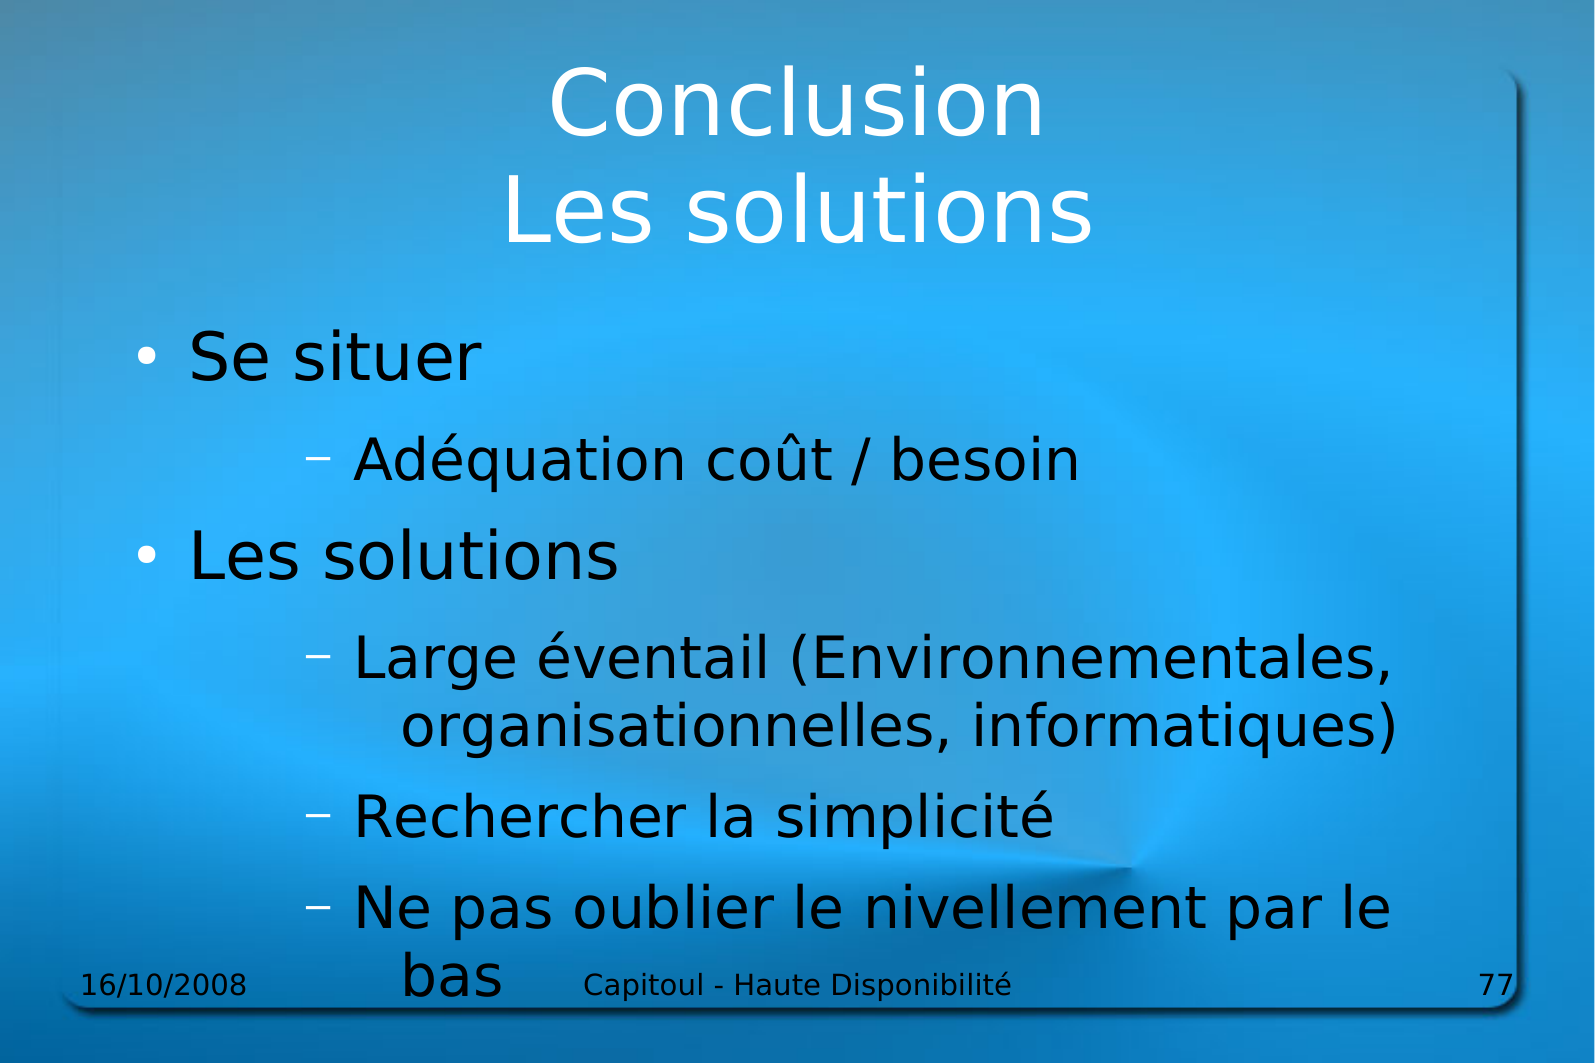

# Conclusion Les solutions
Se situer
Adéquation coût / besoin
Les solutions
Large éventail (Environnementales, organisationnelles, informatiques)
Rechercher la simplicité
Ne pas oublier le nivellement par le bas
16/10/2008
Capitoul - Haute Disponibilité
77